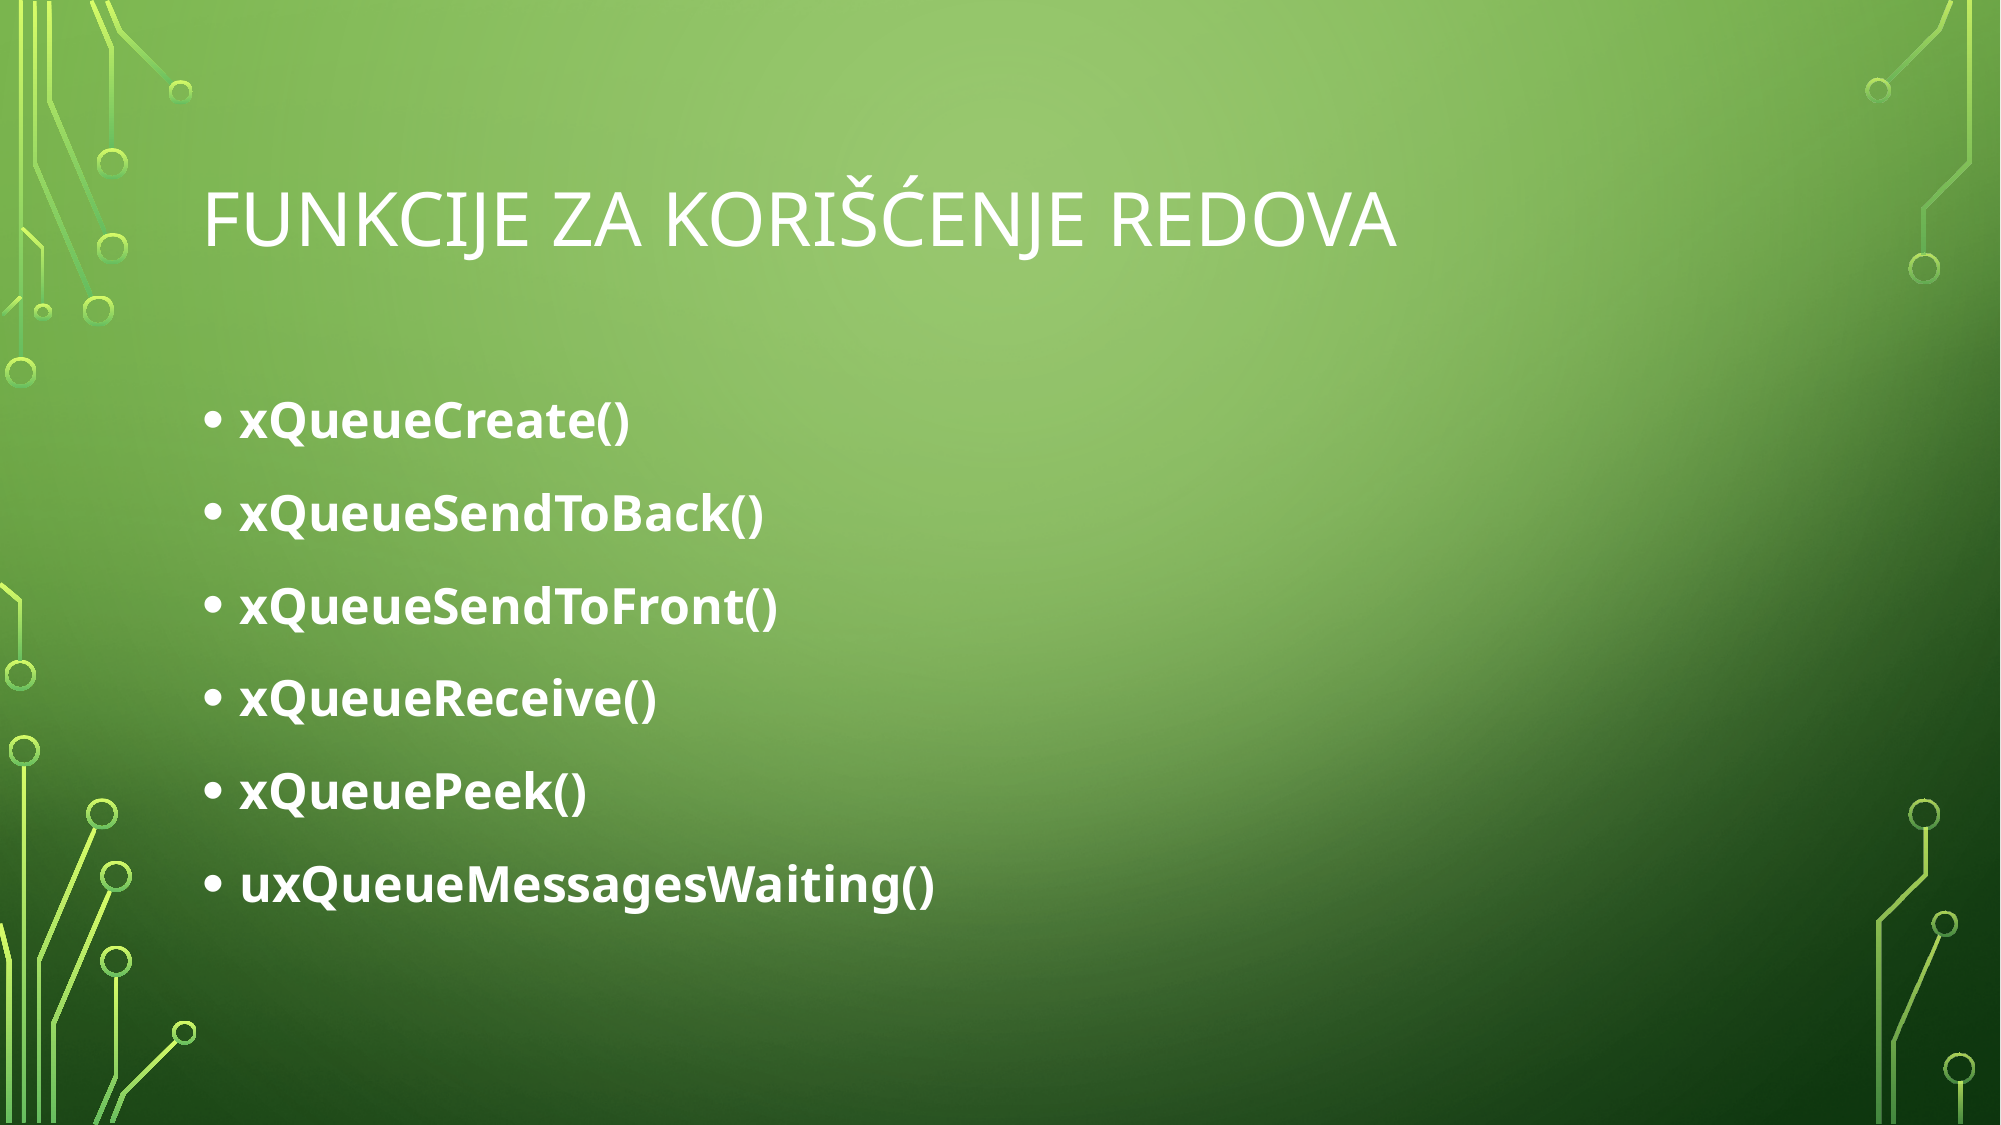

Funkcije za korišćenje redova
xQueueCreate()
xQueueSendToBack()
xQueueSendToFront()
xQueueReceive()
xQueuePeek()
uxQueueMessagesWaiting()